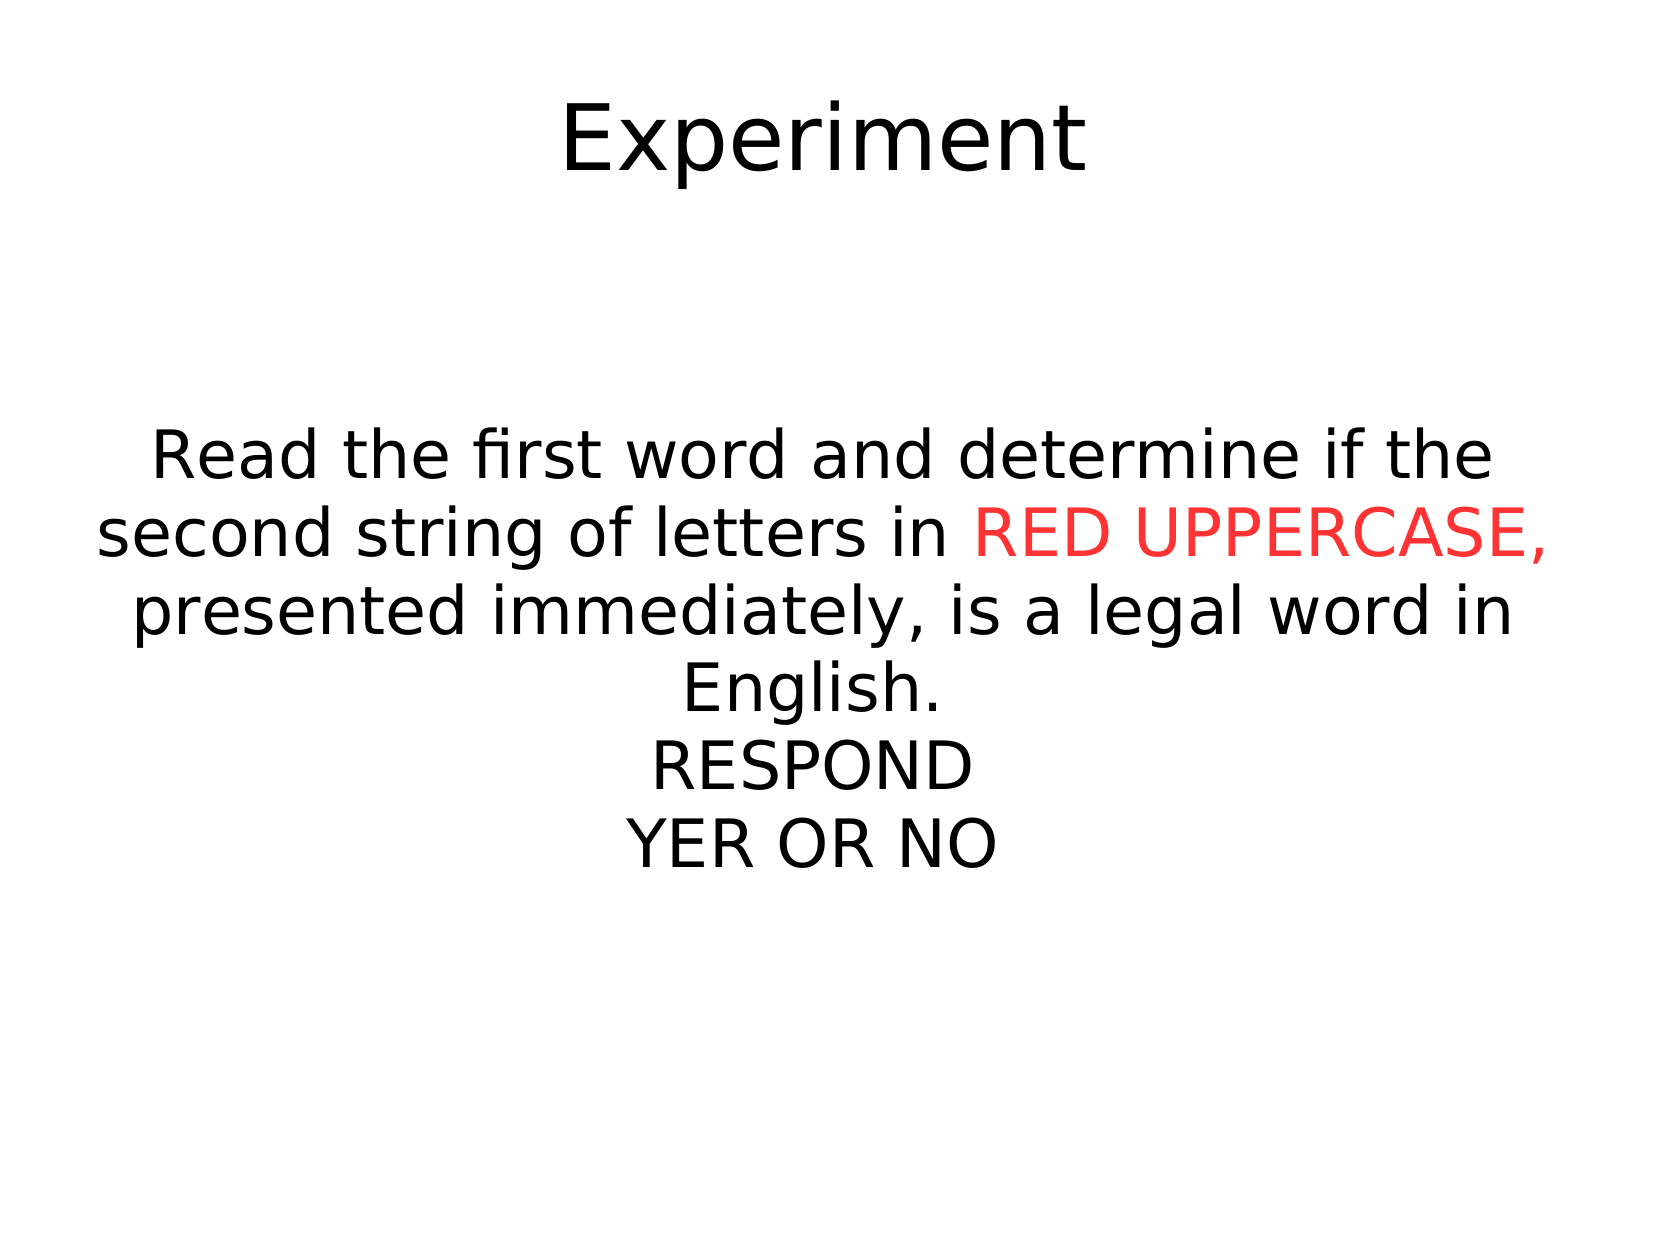

# Experiment
Read the first word and determine if the second string of letters in RED UPPERCASE, presented immediately, is a legal word in English.
RESPOND
YER OR NO